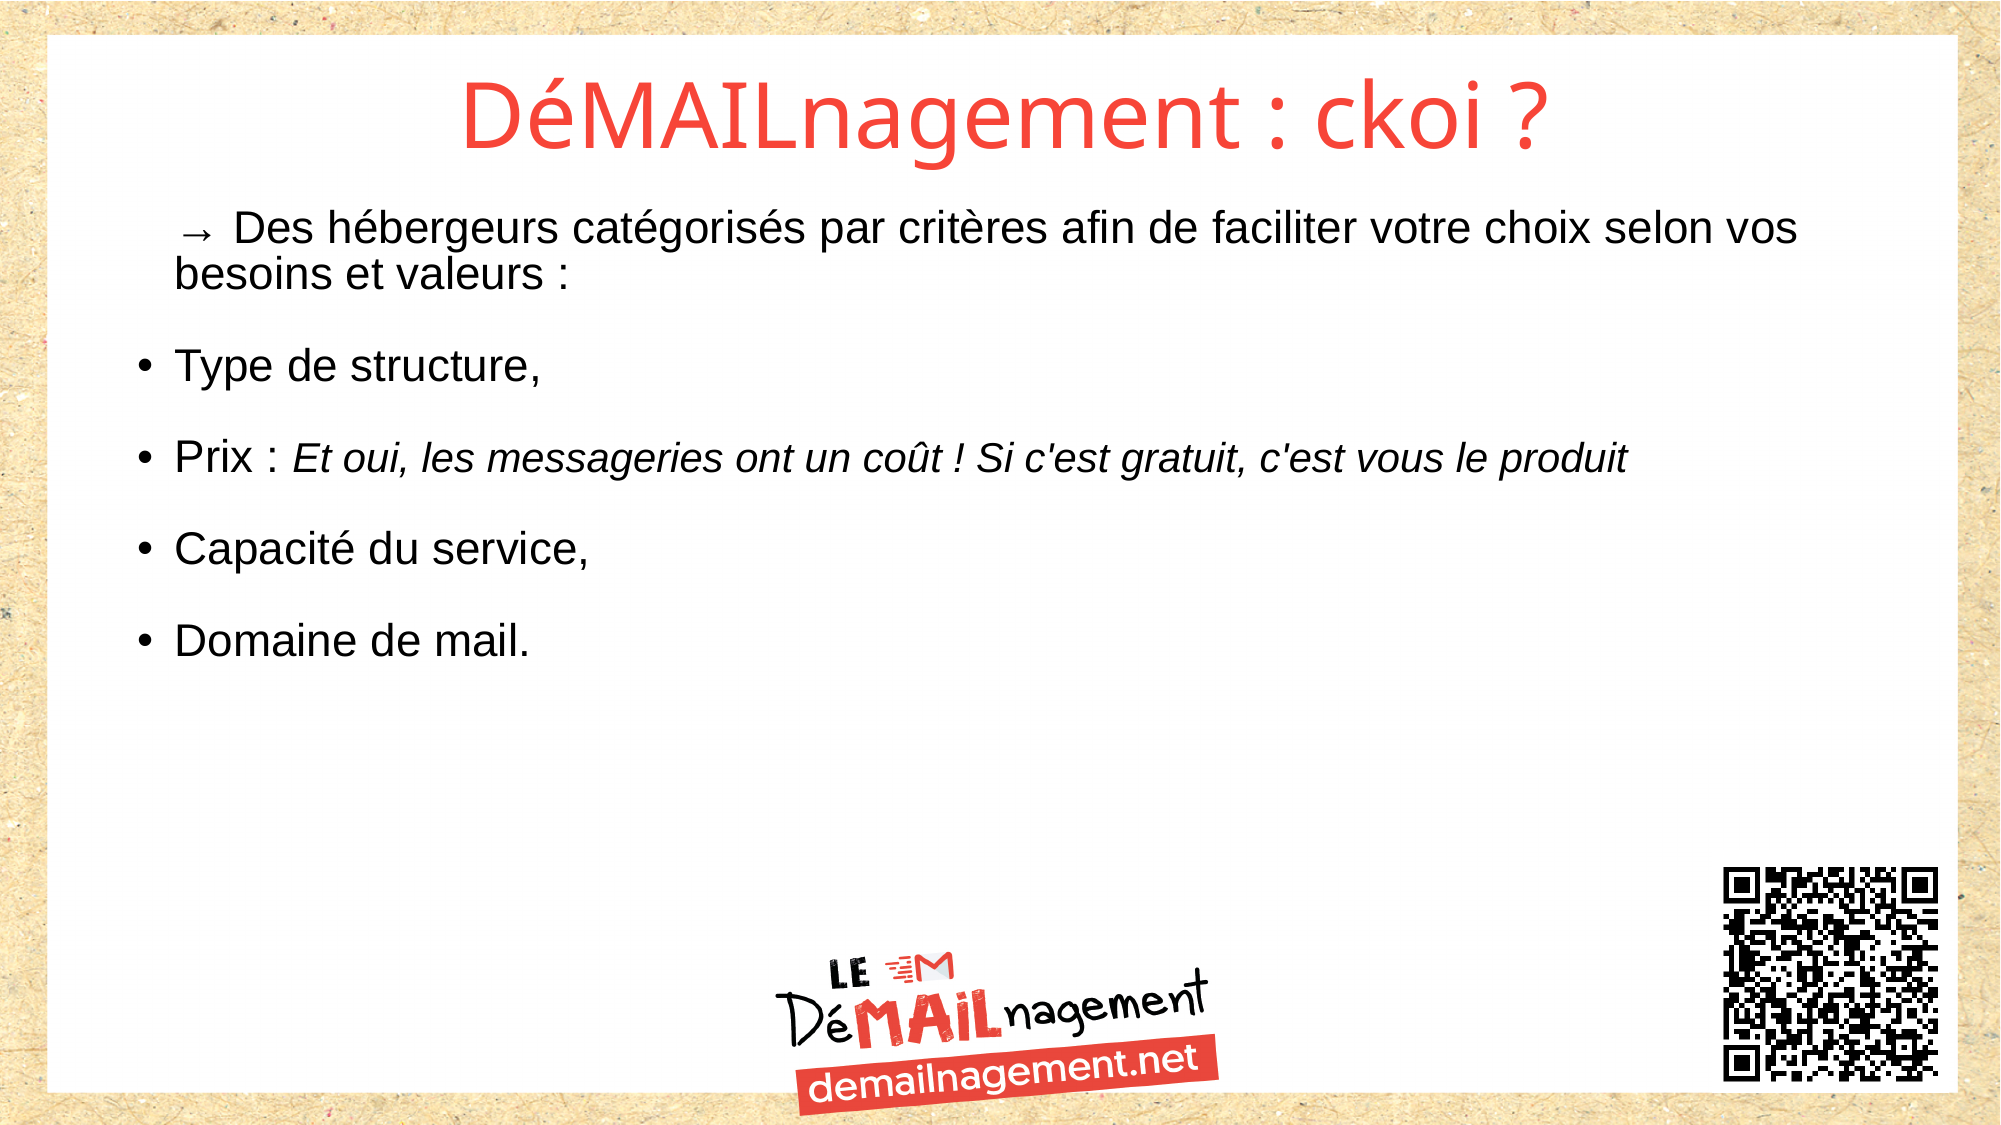

# DéMAILnagement : ckoi ?
→ Des hébergeurs catégorisés par critères afin de faciliter votre choix selon vos besoins et valeurs :
Type de structure,
Prix : Et oui, les messageries ont un coût ! Si c'est gratuit, c'est vous le produit
Capacité du service,
Domaine de mail.